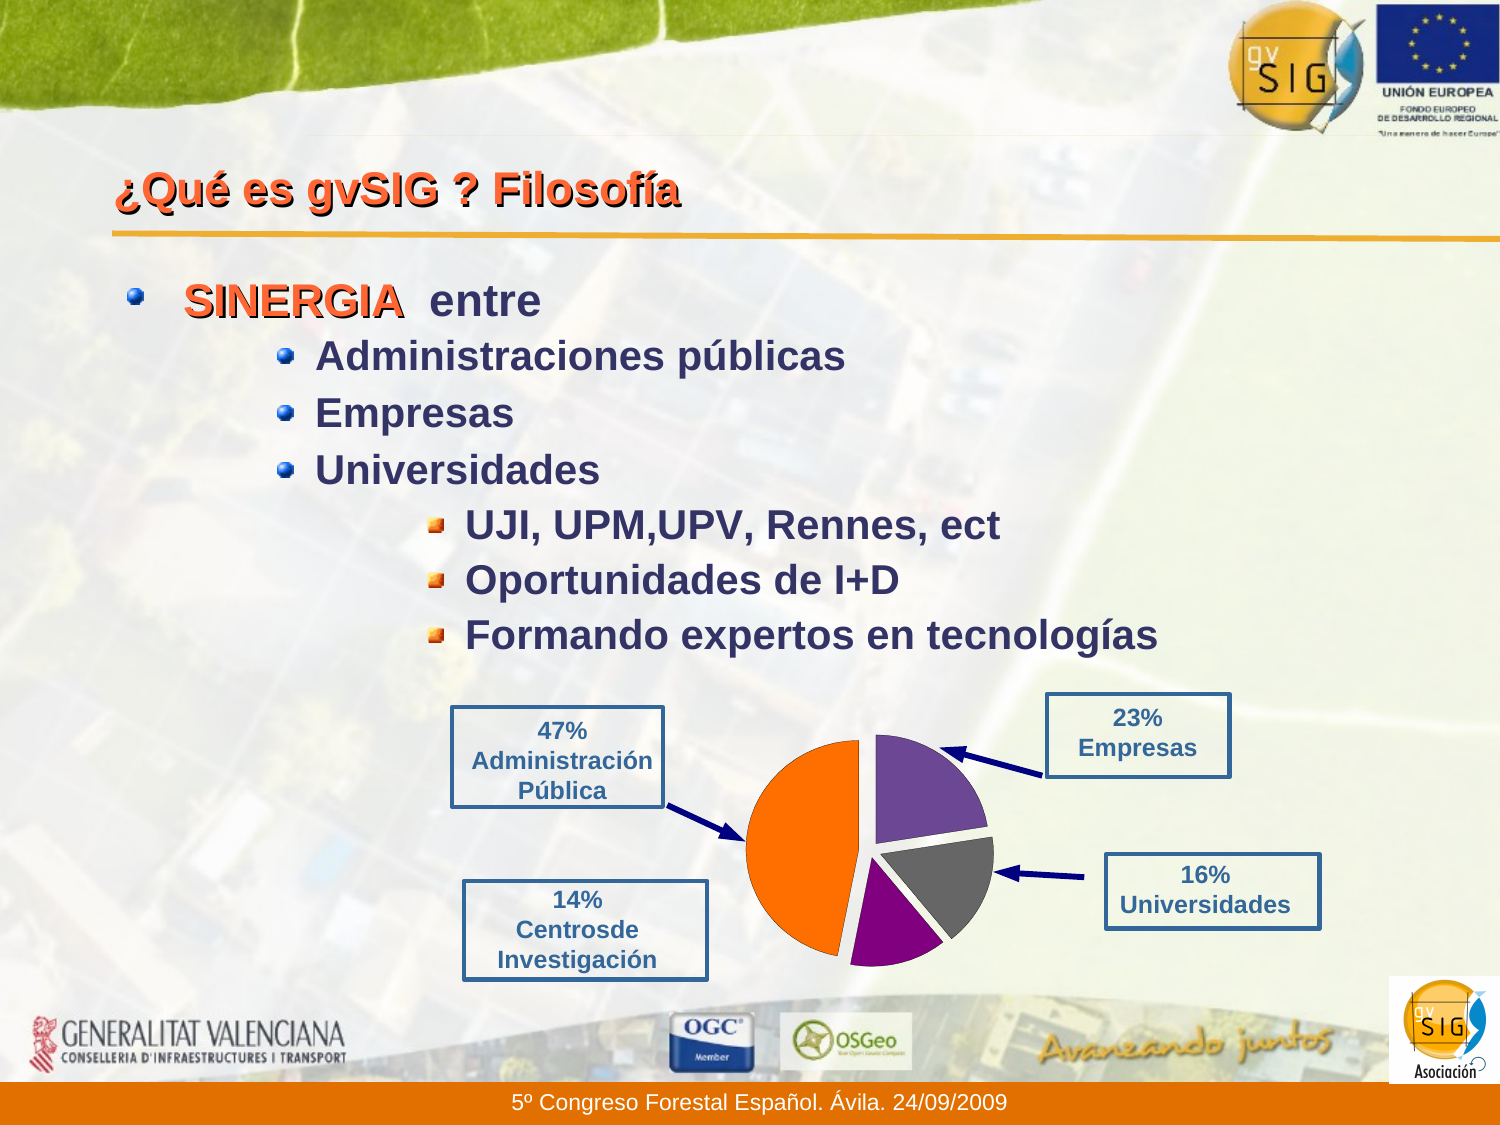

#
¿Qué es gvSIG ? Filosofía
SINERGIA entre
Administraciones públicas
Empresas
Universidades
UJI, UPM,UPV, Rennes, ect
Oportunidades de I+D
Formando expertos en tecnologías
23%
Empresas
47%
Administración Pública
16%
Universidades
14%
Centrosde Investigación